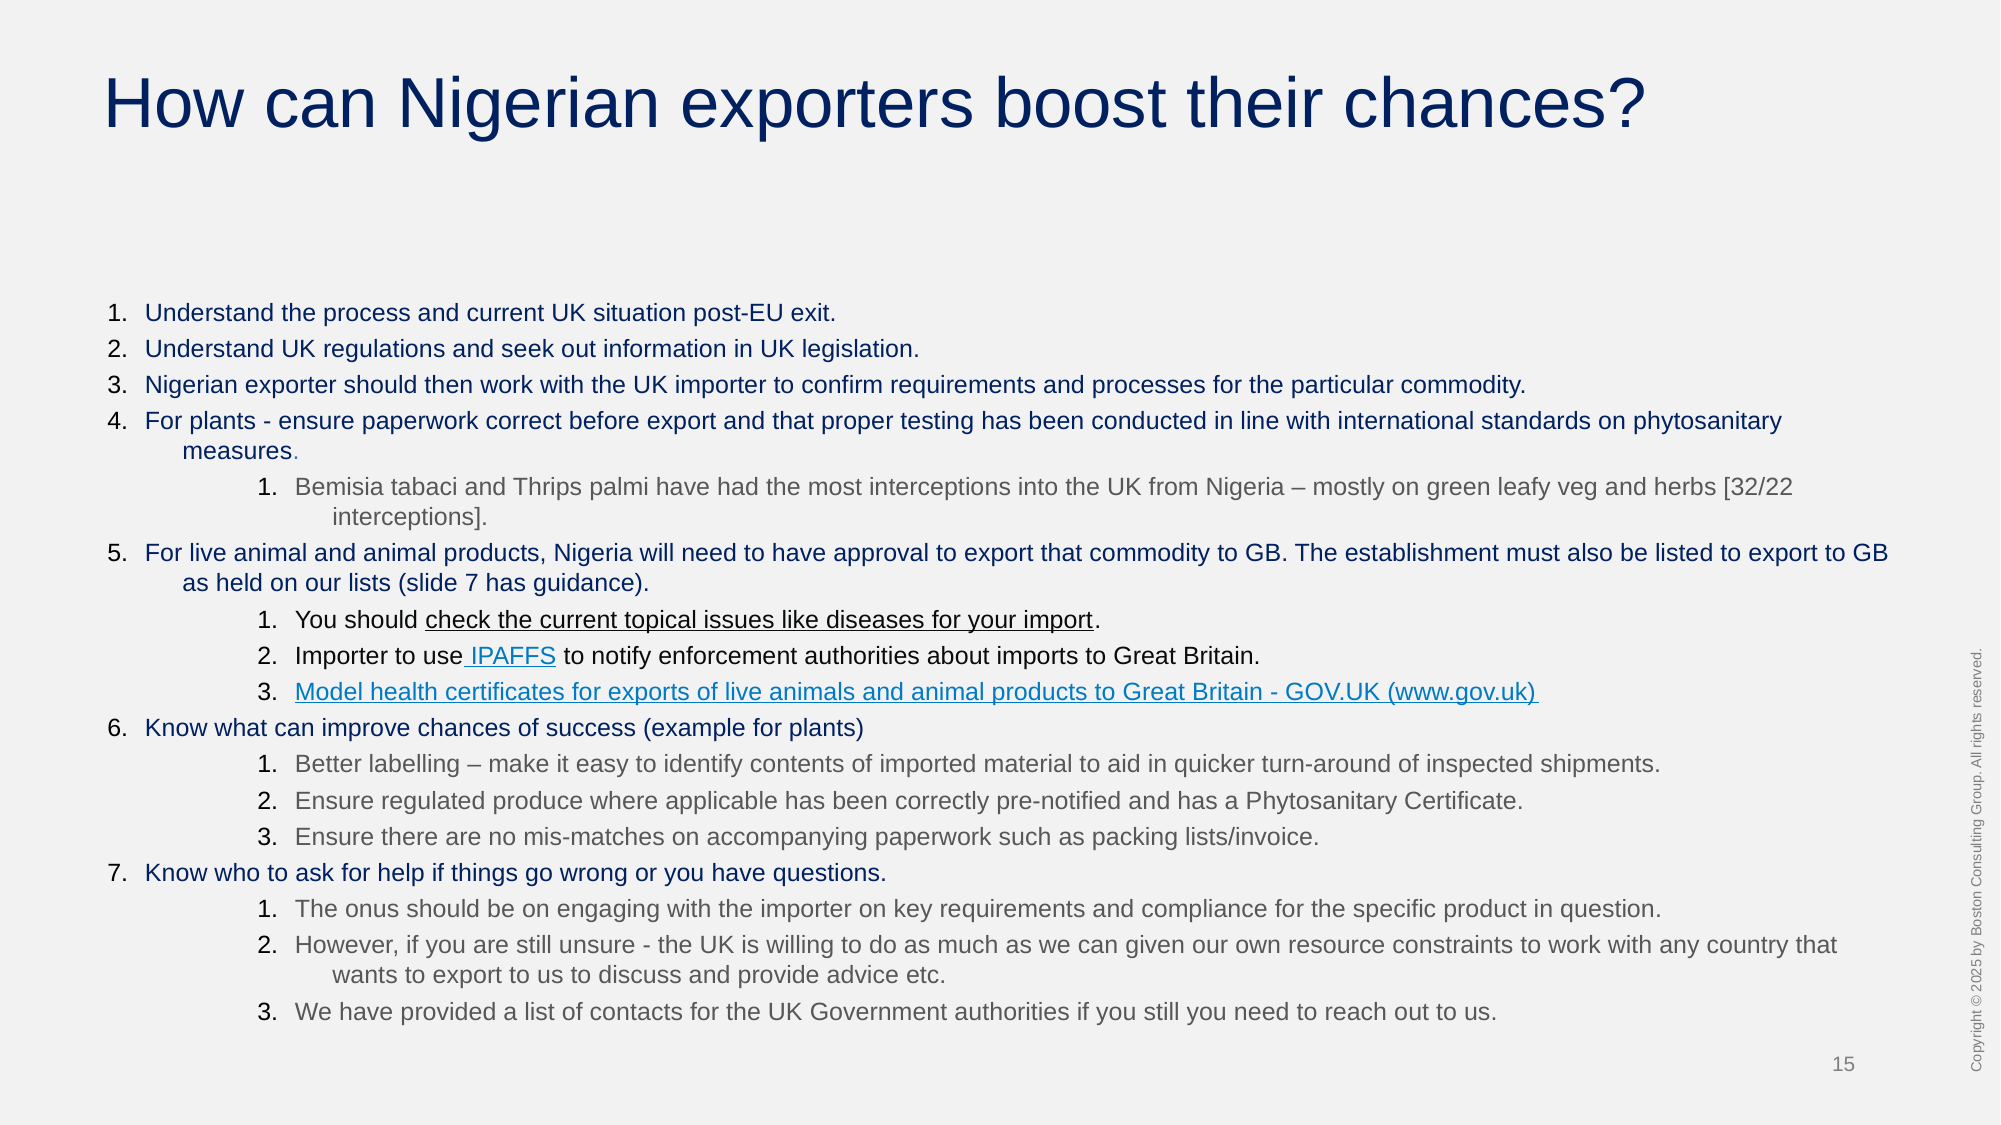

# How can Nigerian exporters boost their chances?
Understand the process and current UK situation post-EU exit.
Understand UK regulations and seek out information in UK legislation.
Nigerian exporter should then work with the UK importer to confirm requirements and processes for the particular commodity.
For plants - ensure paperwork correct before export and that proper testing has been conducted in line with international standards on phytosanitary measures.
Bemisia tabaci and Thrips palmi have had the most interceptions into the UK from Nigeria – mostly on green leafy veg and herbs [32/22 interceptions].
For live animal and animal products, Nigeria will need to have approval to export that commodity to GB. The establishment must also be listed to export to GB as held on our lists (slide 7 has guidance).
You should check the current topical issues like diseases for your import.
Importer to use IPAFFS to notify enforcement authorities about imports to Great Britain.
Model health certificates for exports of live animals and animal products to Great Britain - GOV.UK (www.gov.uk)
Know what can improve chances of success (example for plants)
Better labelling – make it easy to identify contents of imported material to aid in quicker turn-around of inspected shipments.
Ensure regulated produce where applicable has been correctly pre-notified and has a Phytosanitary Certificate.
Ensure there are no mis-matches on accompanying paperwork such as packing lists/invoice.
Know who to ask for help if things go wrong or you have questions.
The onus should be on engaging with the importer on key requirements and compliance for the specific product in question.
However, if you are still unsure - the UK is willing to do as much as we can given our own resource constraints to work with any country that wants to export to us to discuss and provide advice etc.
We have provided a list of contacts for the UK Government authorities if you still you need to reach out to us.